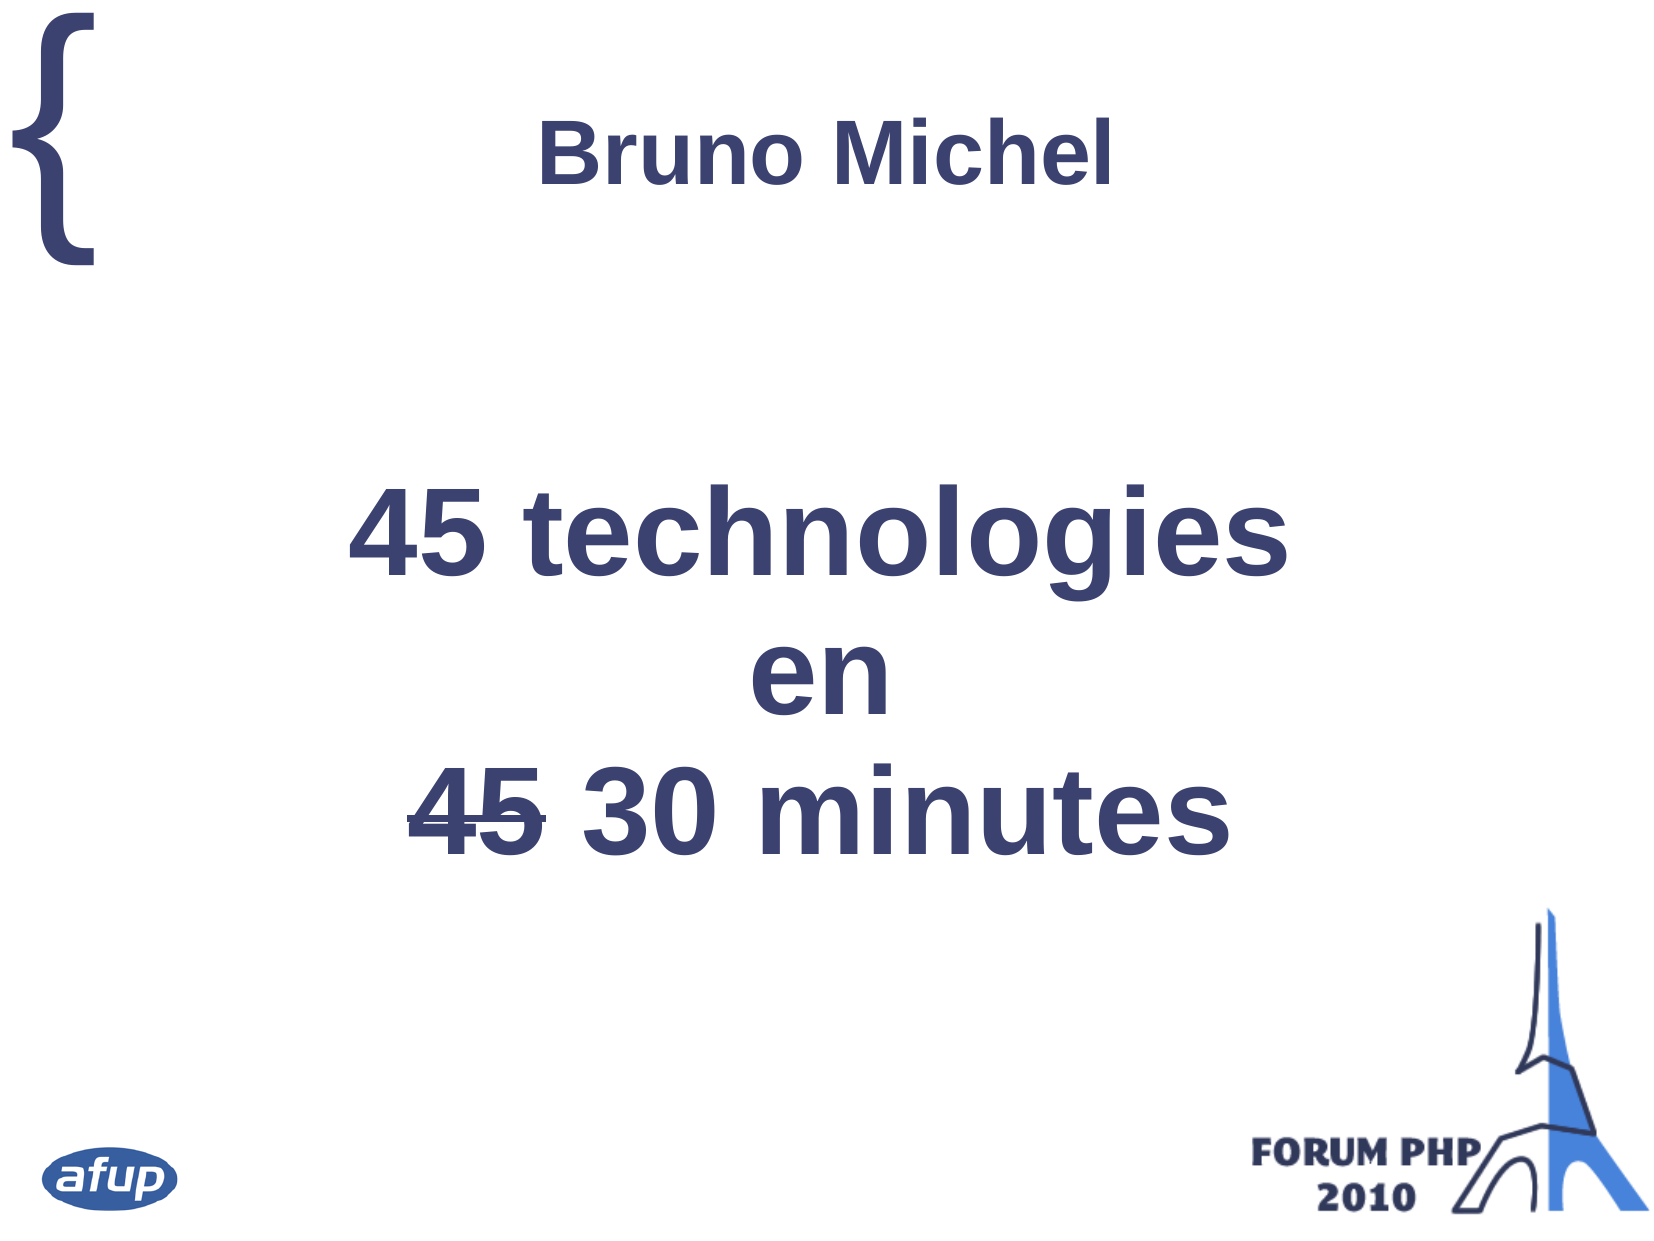

# Bruno Michel
45 technologies
en
45 30 minutes